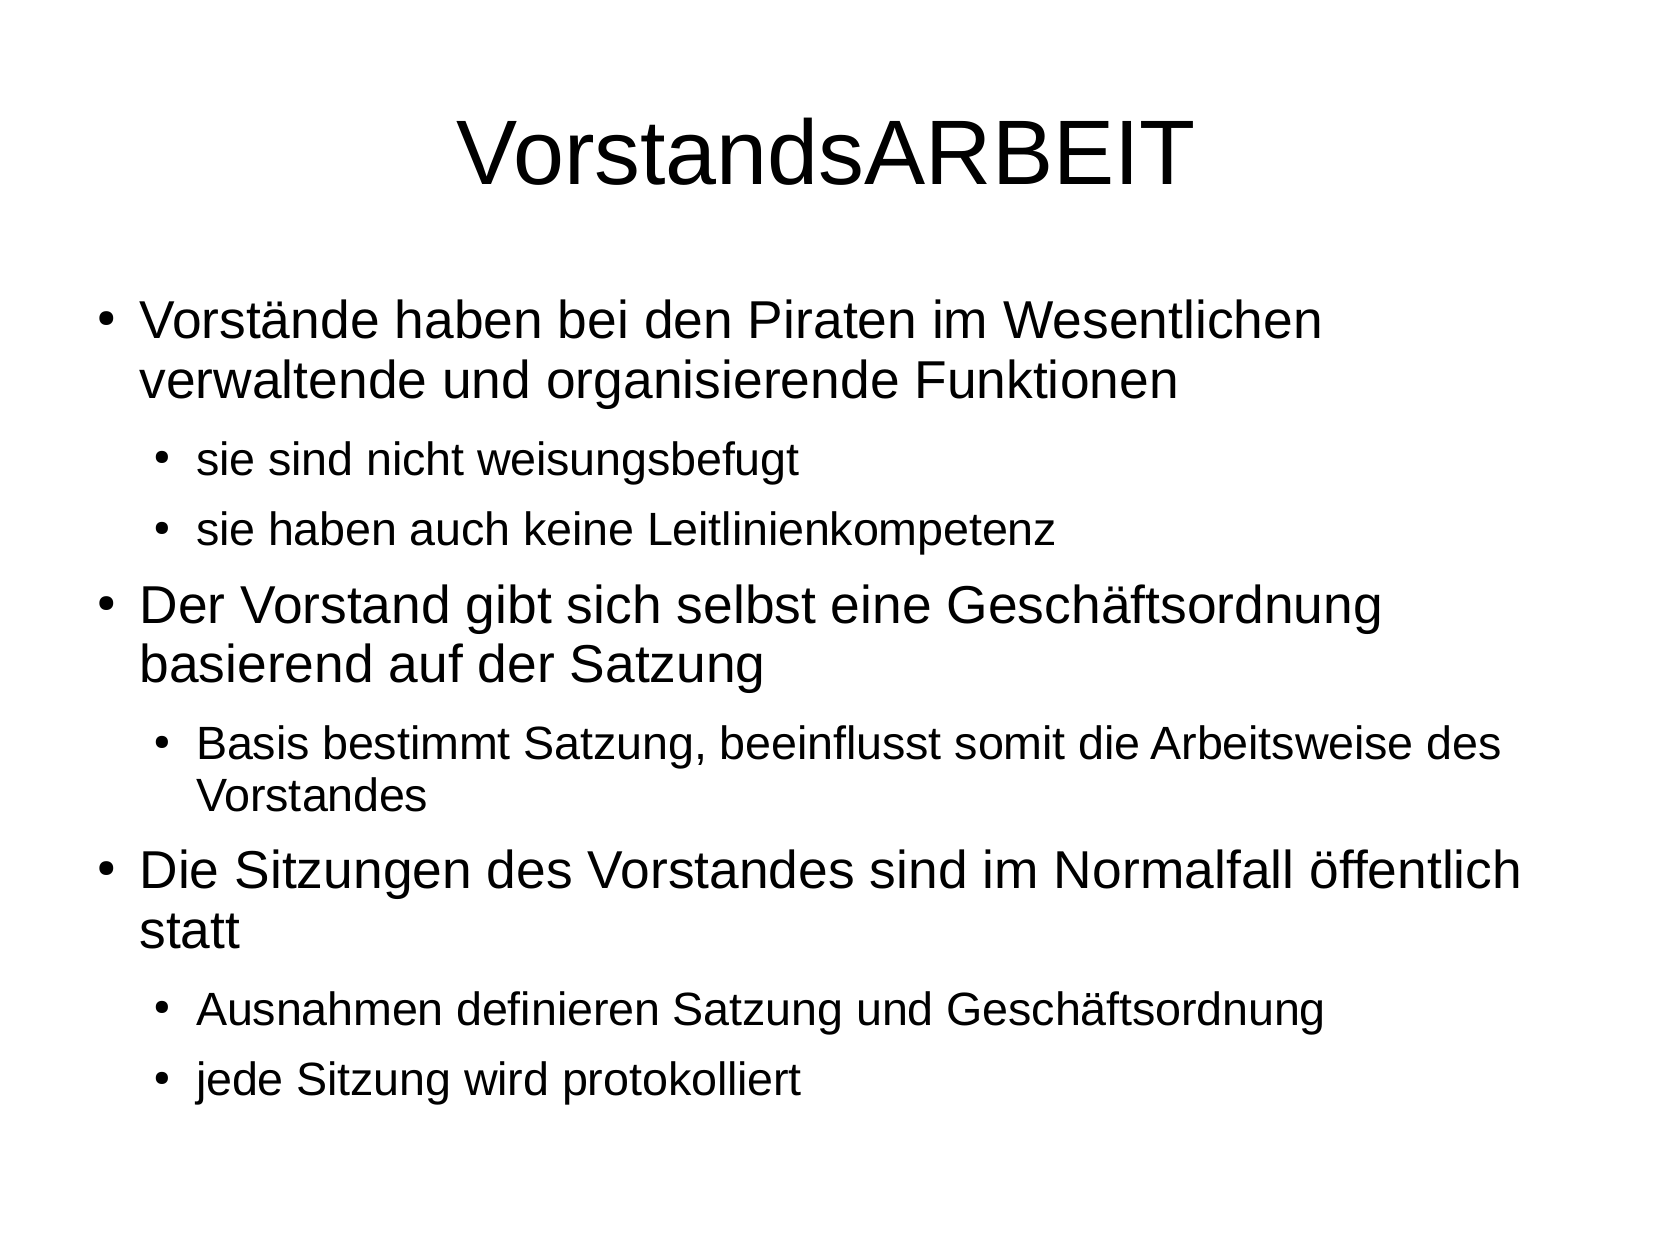

# VorstandsARBEIT
Vorstände haben bei den Piraten im Wesentlichen verwaltende und organisierende Funktionen
sie sind nicht weisungsbefugt
sie haben auch keine Leitlinienkompetenz
Der Vorstand gibt sich selbst eine Geschäftsordnung basierend auf der Satzung
Basis bestimmt Satzung, beeinflusst somit die Arbeitsweise des Vorstandes
Die Sitzungen des Vorstandes sind im Normalfall öffentlich statt
Ausnahmen definieren Satzung und Geschäftsordnung
jede Sitzung wird protokolliert